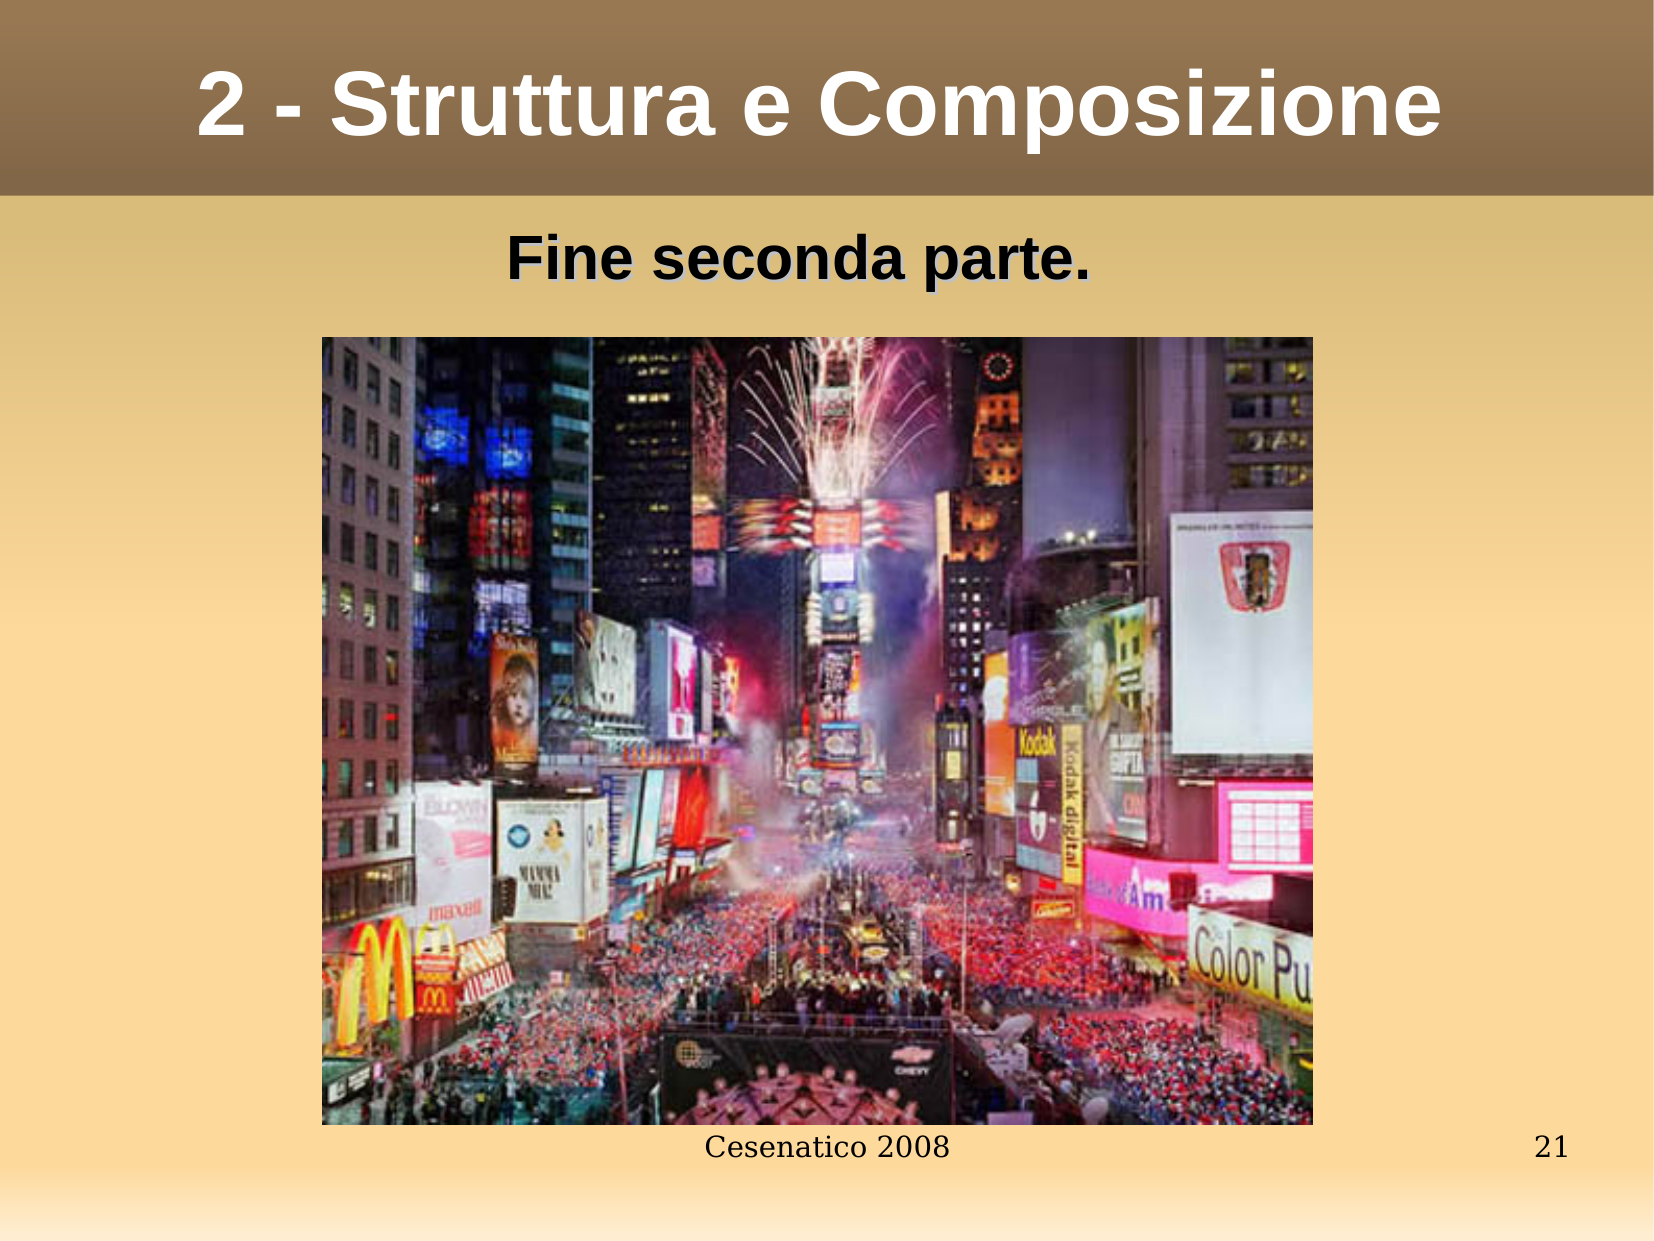

# 2 - Struttura e Composizione
Fine seconda parte.
Cesenatico 2008
21